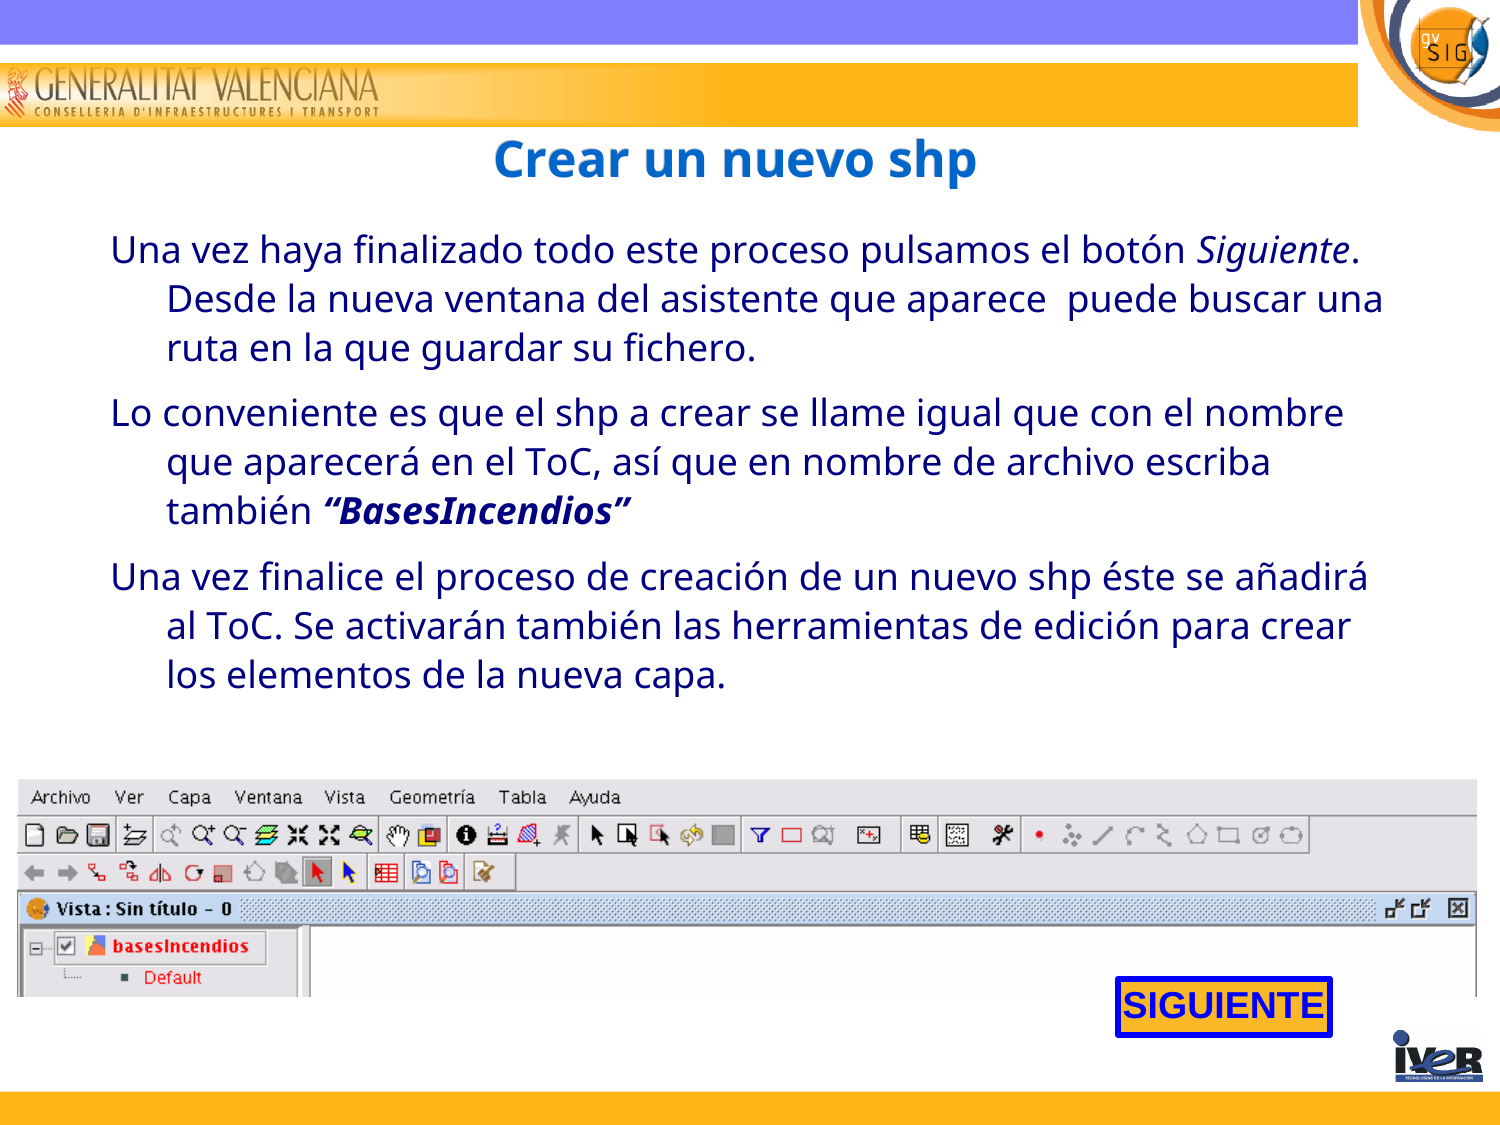

# Crear un nuevo shp
Una vez haya finalizado todo este proceso pulsamos el botón Siguiente. Desde la nueva ventana del asistente que aparece puede buscar una ruta en la que guardar su fichero.
Lo conveniente es que el shp a crear se llame igual que con el nombre que aparecerá en el ToC, así que en nombre de archivo escriba también “BasesIncendios”
Una vez finalice el proceso de creación de un nuevo shp éste se añadirá al ToC. Se activarán también las herramientas de edición para crear los elementos de la nueva capa.
SIGUIENTE